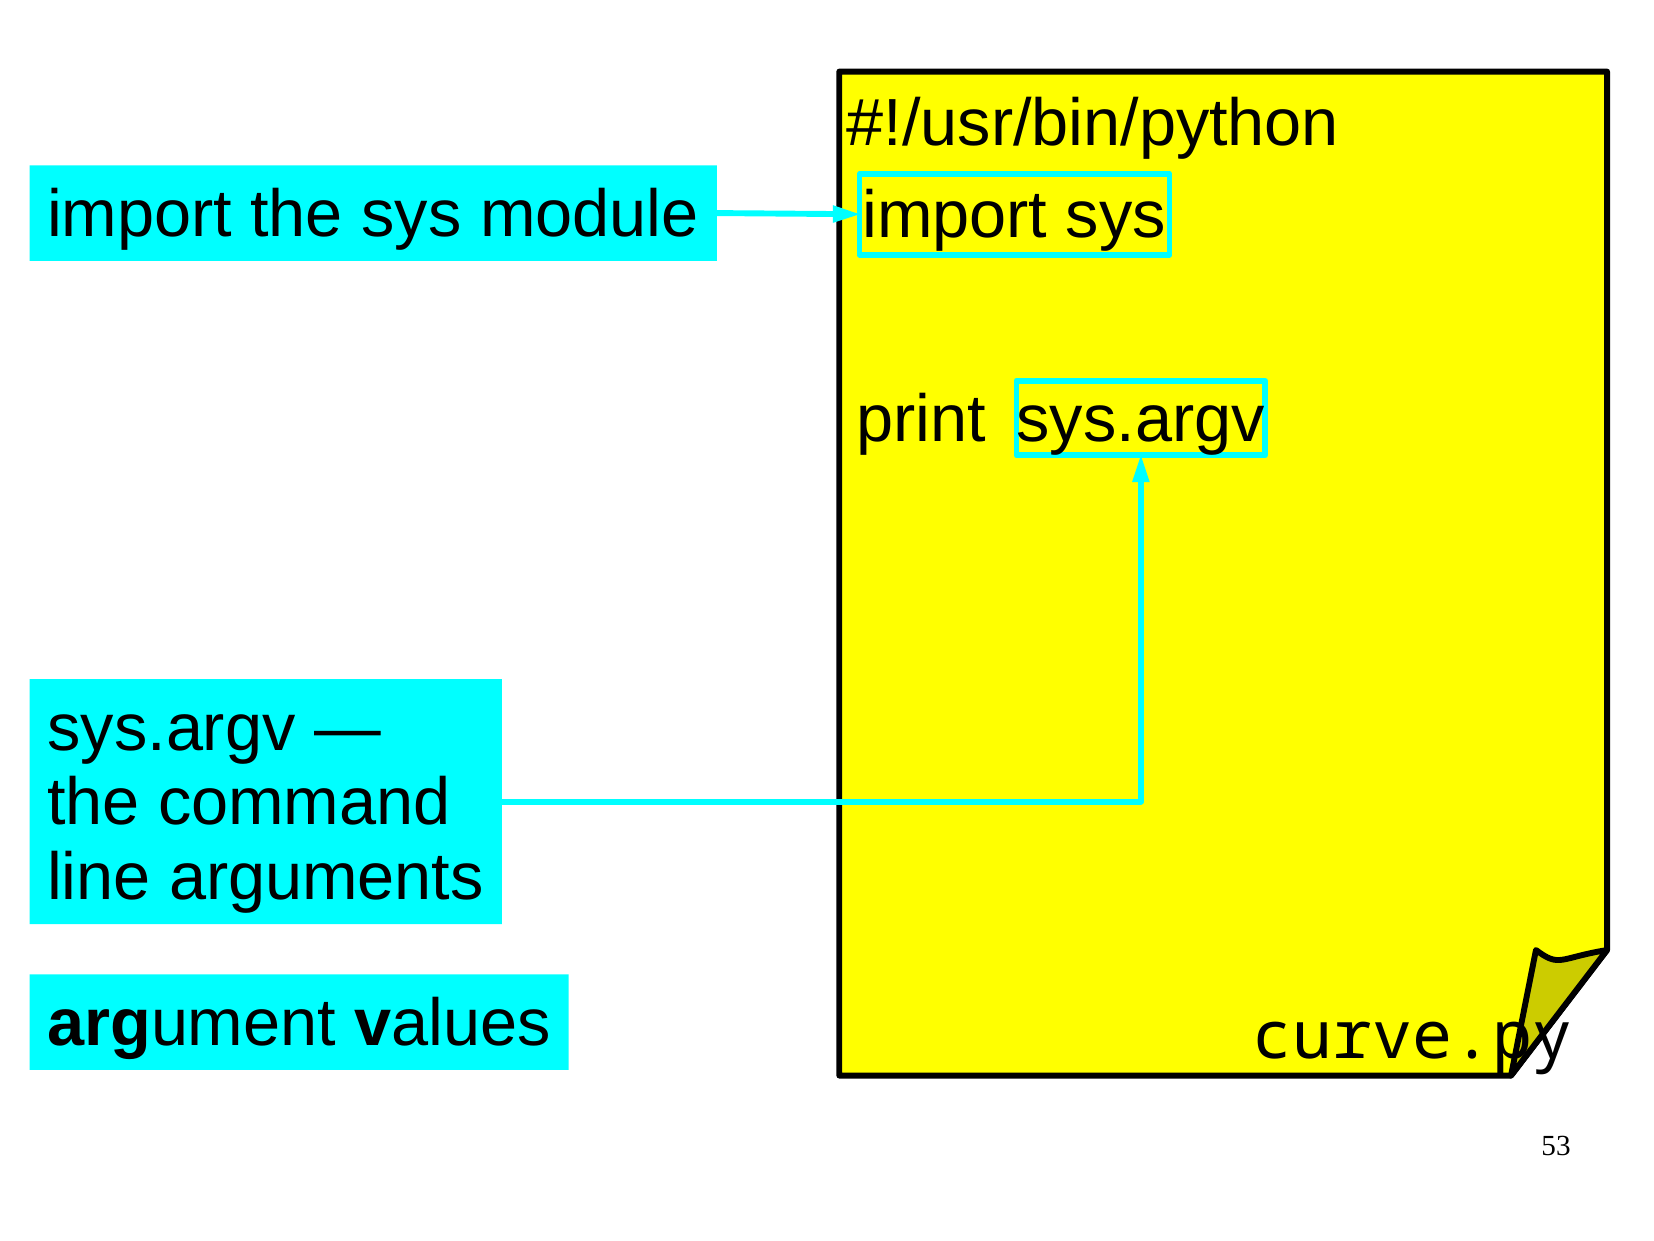

#!/usr/bin/python
import the sys module
import sys
print
sys.argv
sys.argv —
the command
line arguments
argument values
curve.py
53